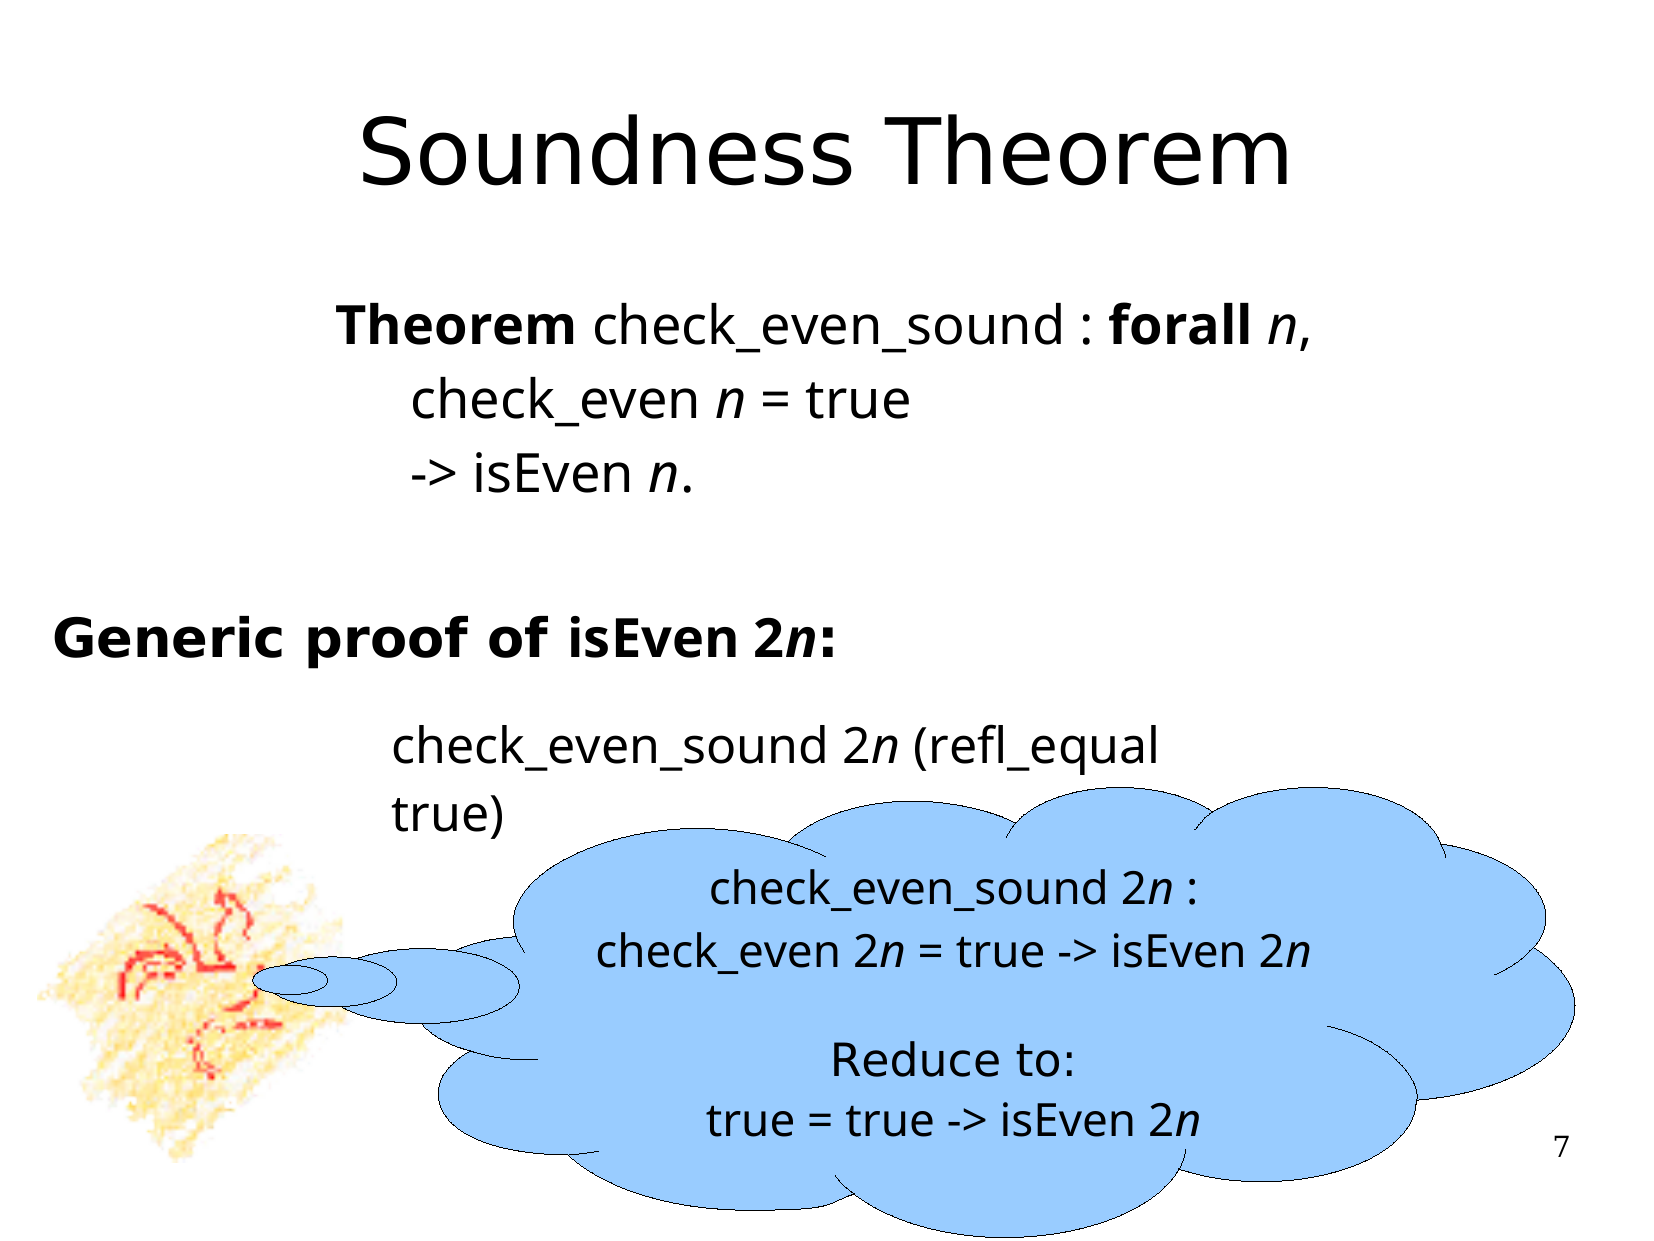

# Soundness Theorem
Theorem check_even_sound : forall n,
	check_even n = true
	-> isEven n.
Generic proof of isEven 2n:
check_even_sound 2n (refl_equal true)
check_even_sound 2n :
check_even 2n = true -> isEven 2n
Reduce to:
true = true -> isEven 2n
7